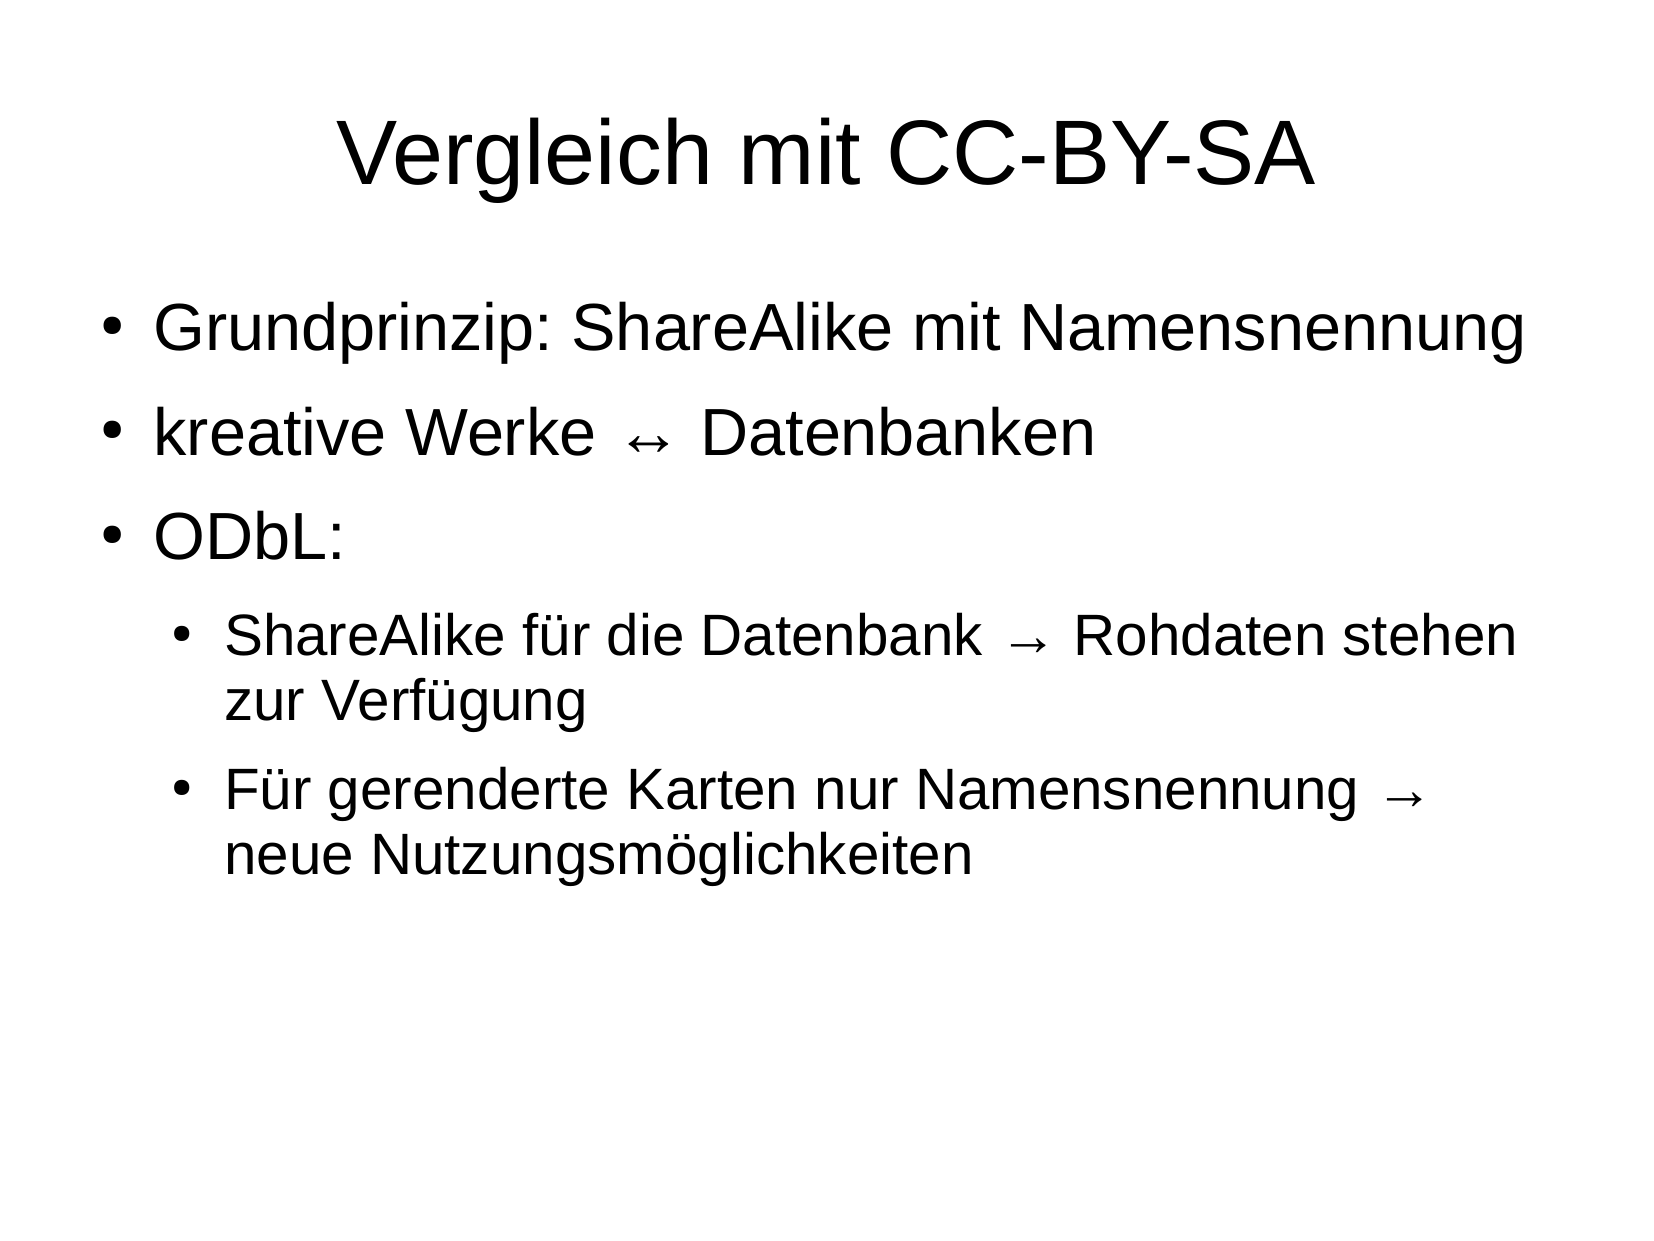

# Vergleich mit CC-BY-SA
Grundprinzip: ShareAlike mit Namensnennung
kreative Werke ↔ Datenbanken
ODbL:
ShareAlike für die Datenbank → Rohdaten stehen zur Verfügung
Für gerenderte Karten nur Namensnennung → neue Nutzungsmöglichkeiten